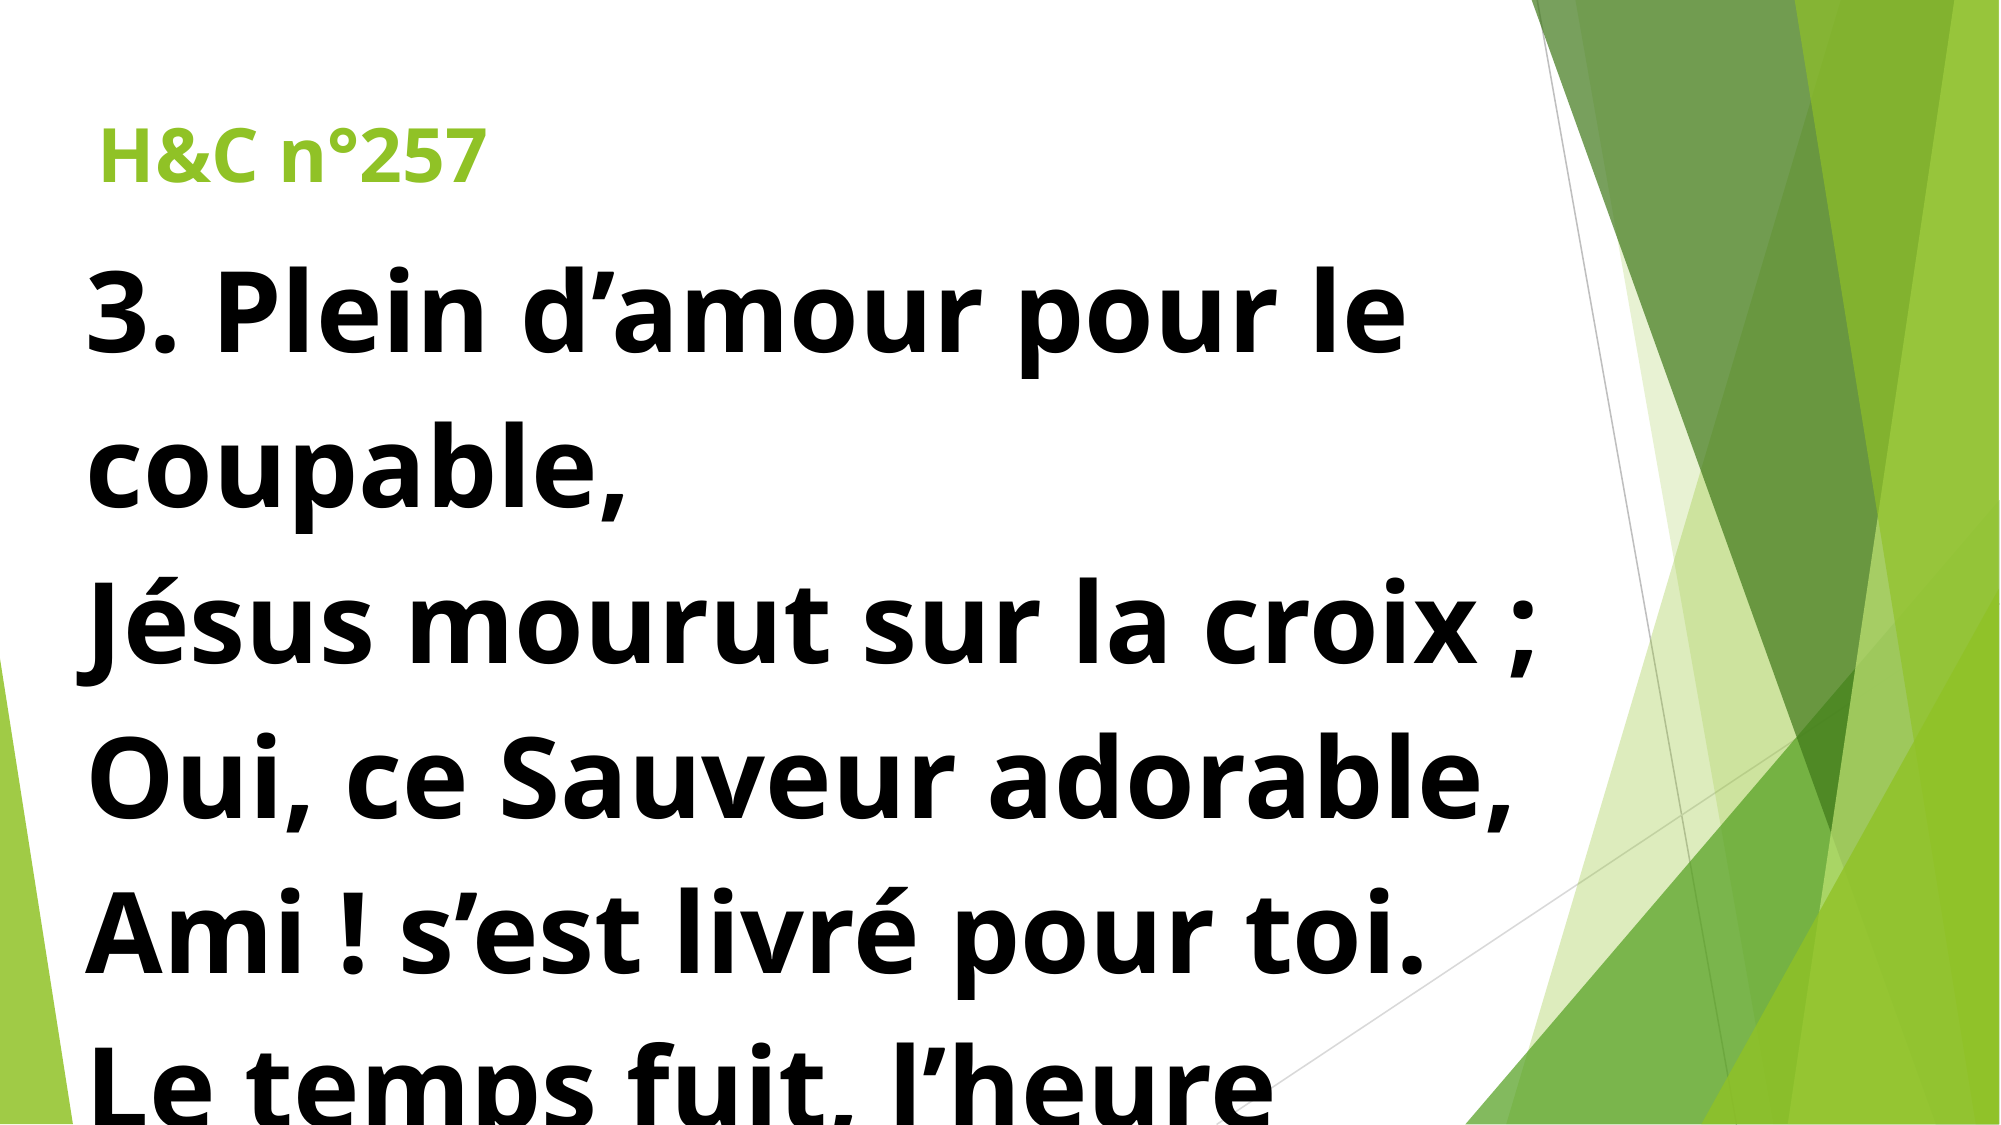

H&C n°257
3. Plein d’amour pour le coupable,
Jésus mourut sur la croix ;
Oui, ce Sauveur adorable,
Ami ! s’est livré pour toi.
Le temps fuit, l’heure s’envole,etc.